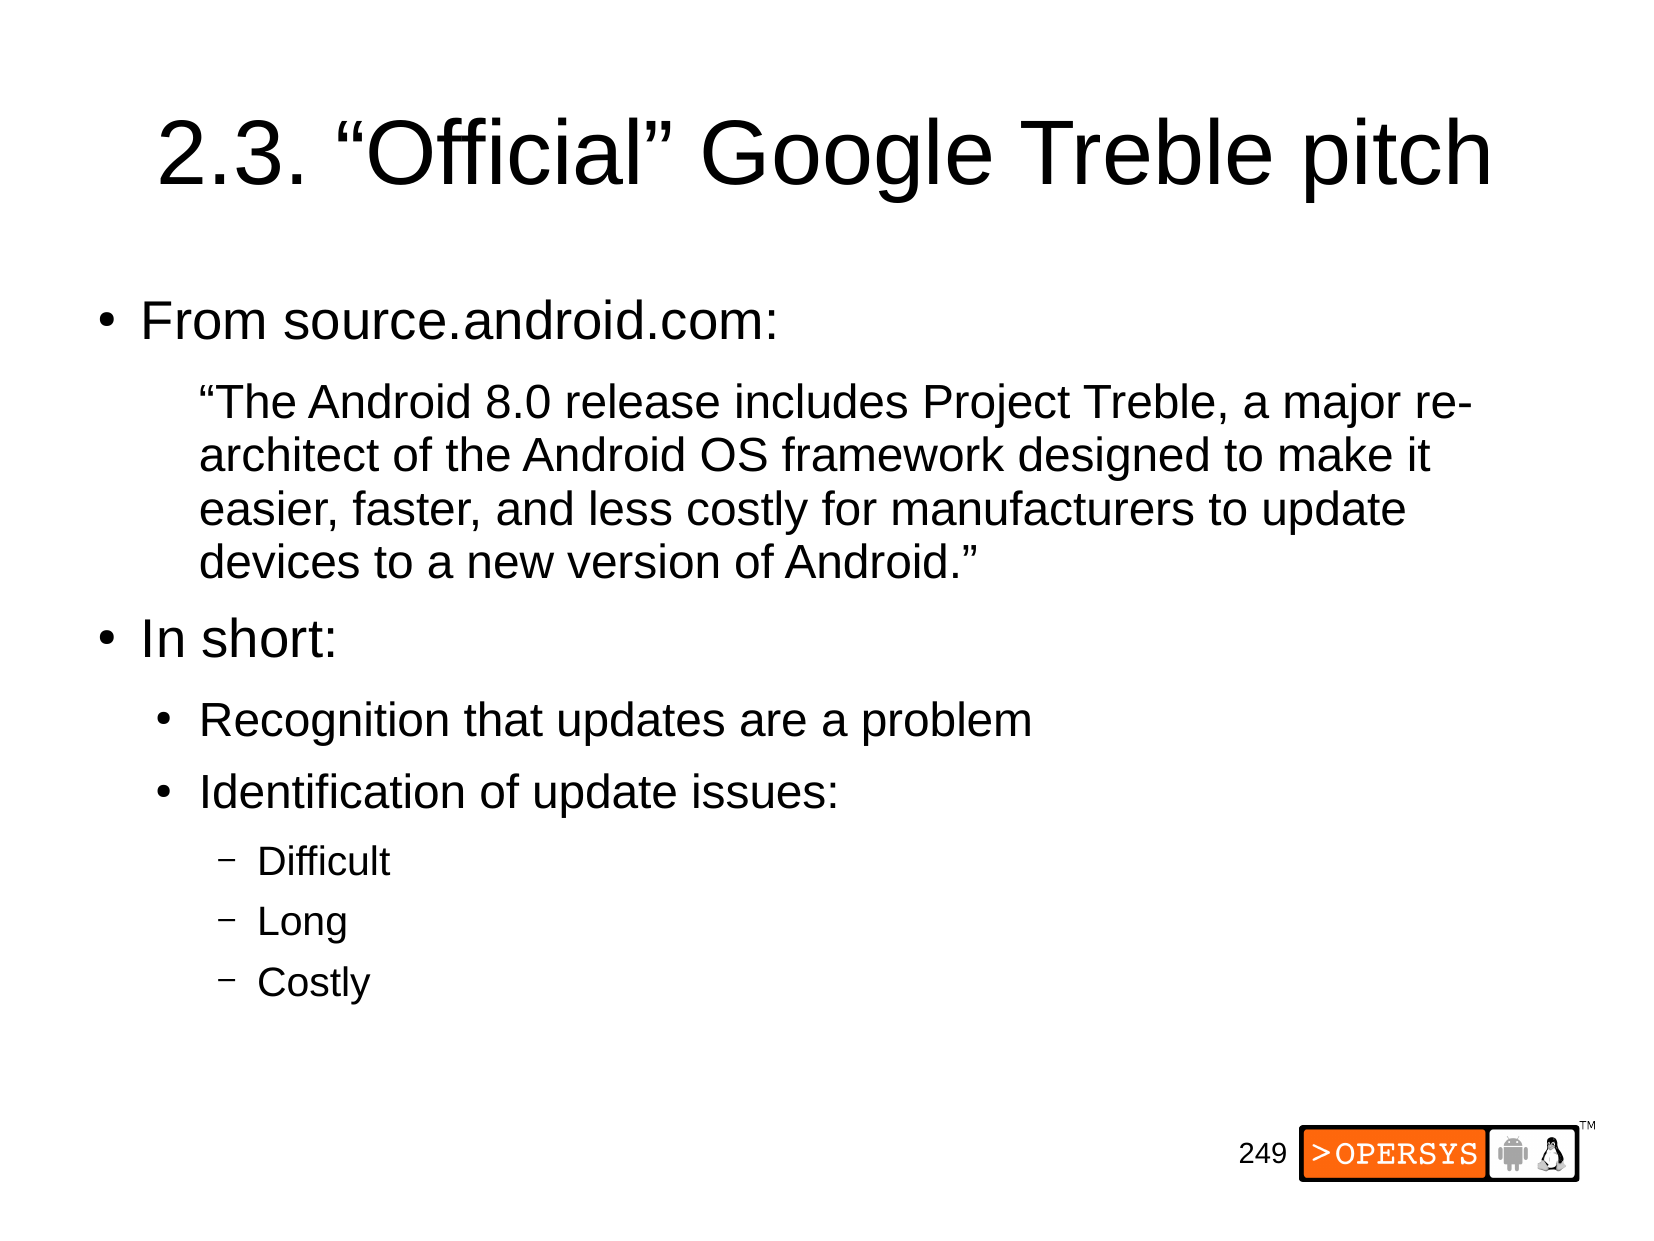

# 2.3. “Official” Google Treble pitch
From source.android.com:
“The Android 8.0 release includes Project Treble, a major re-architect of the Android OS framework designed to make it easier, faster, and less costly for manufacturers to update devices to a new version of Android.”
In short:
Recognition that updates are a problem
Identification of update issues:
Difficult
Long
Costly